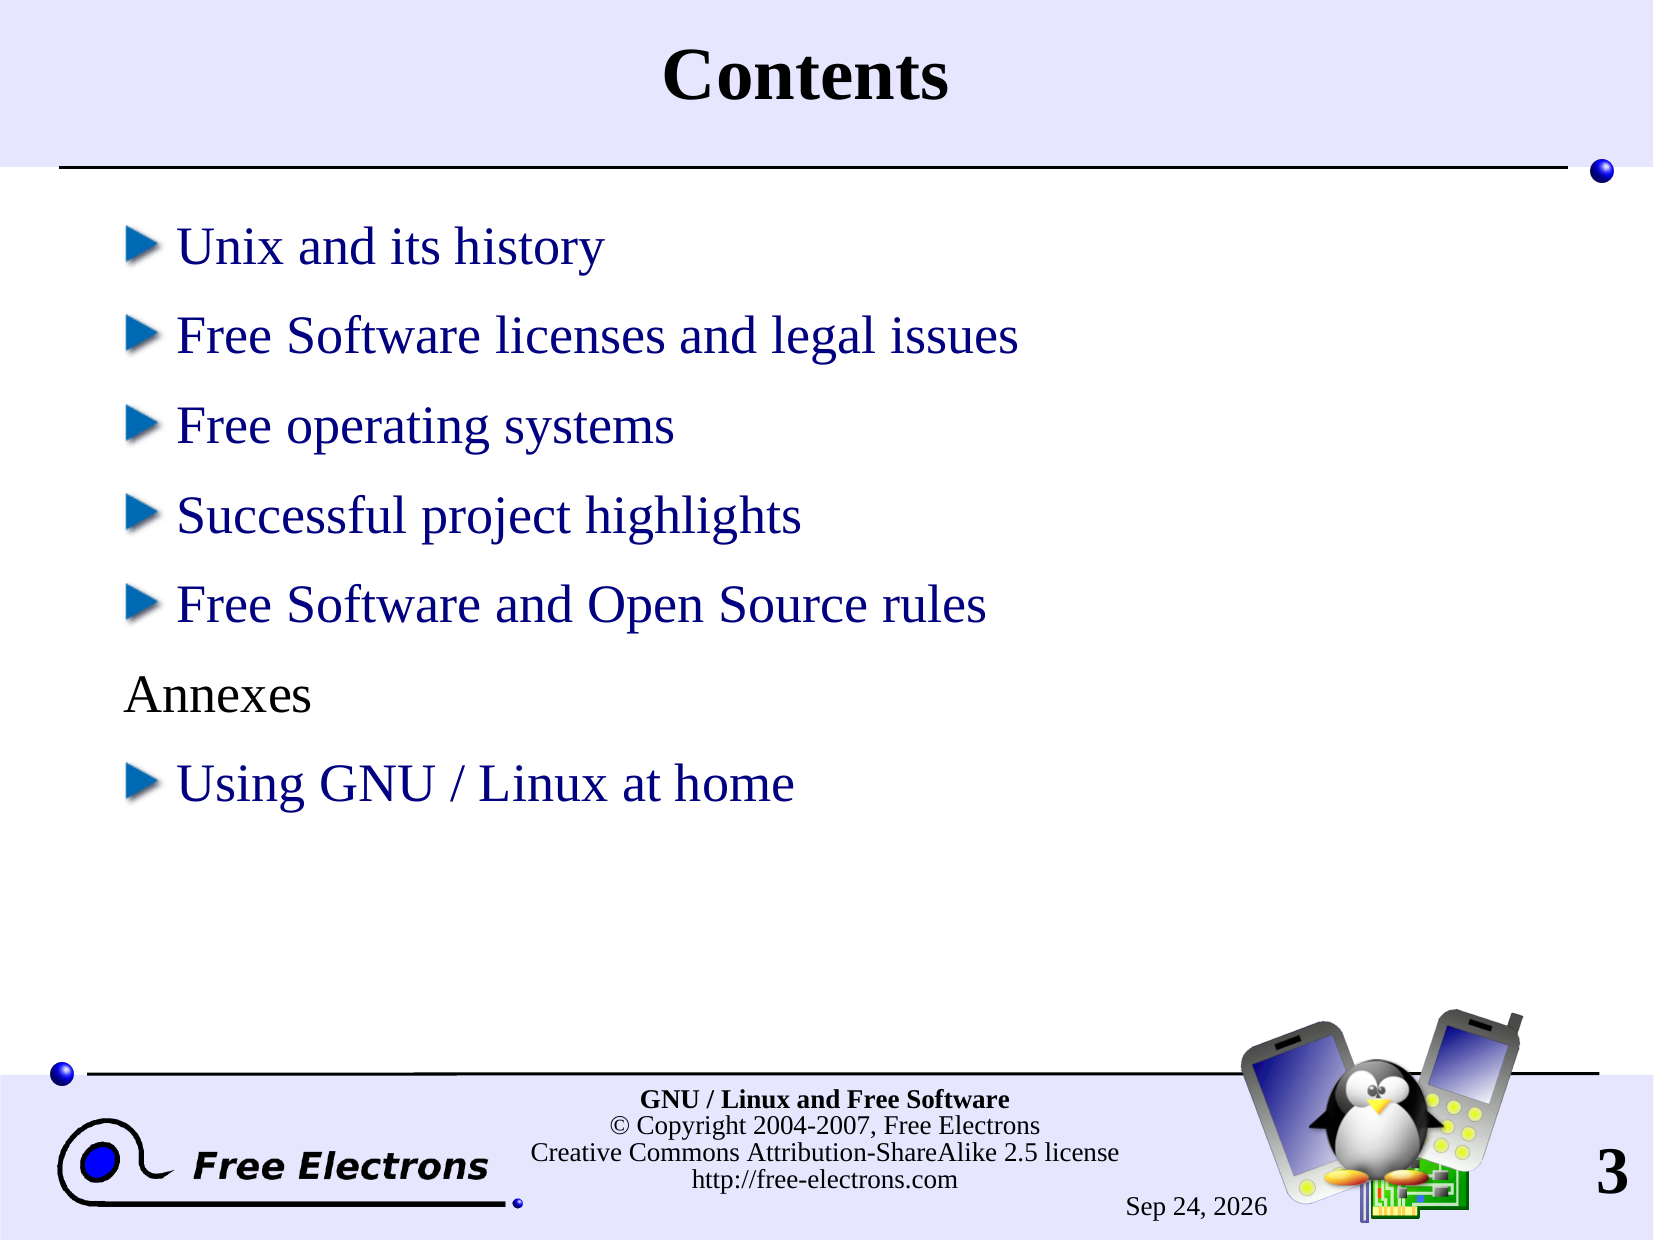

# Contents
Unix and its history
Free Software licenses and legal issues
Free operating systems
Successful project highlights
Free Software and Open Source rules
Annexes
Using GNU / Linux at home